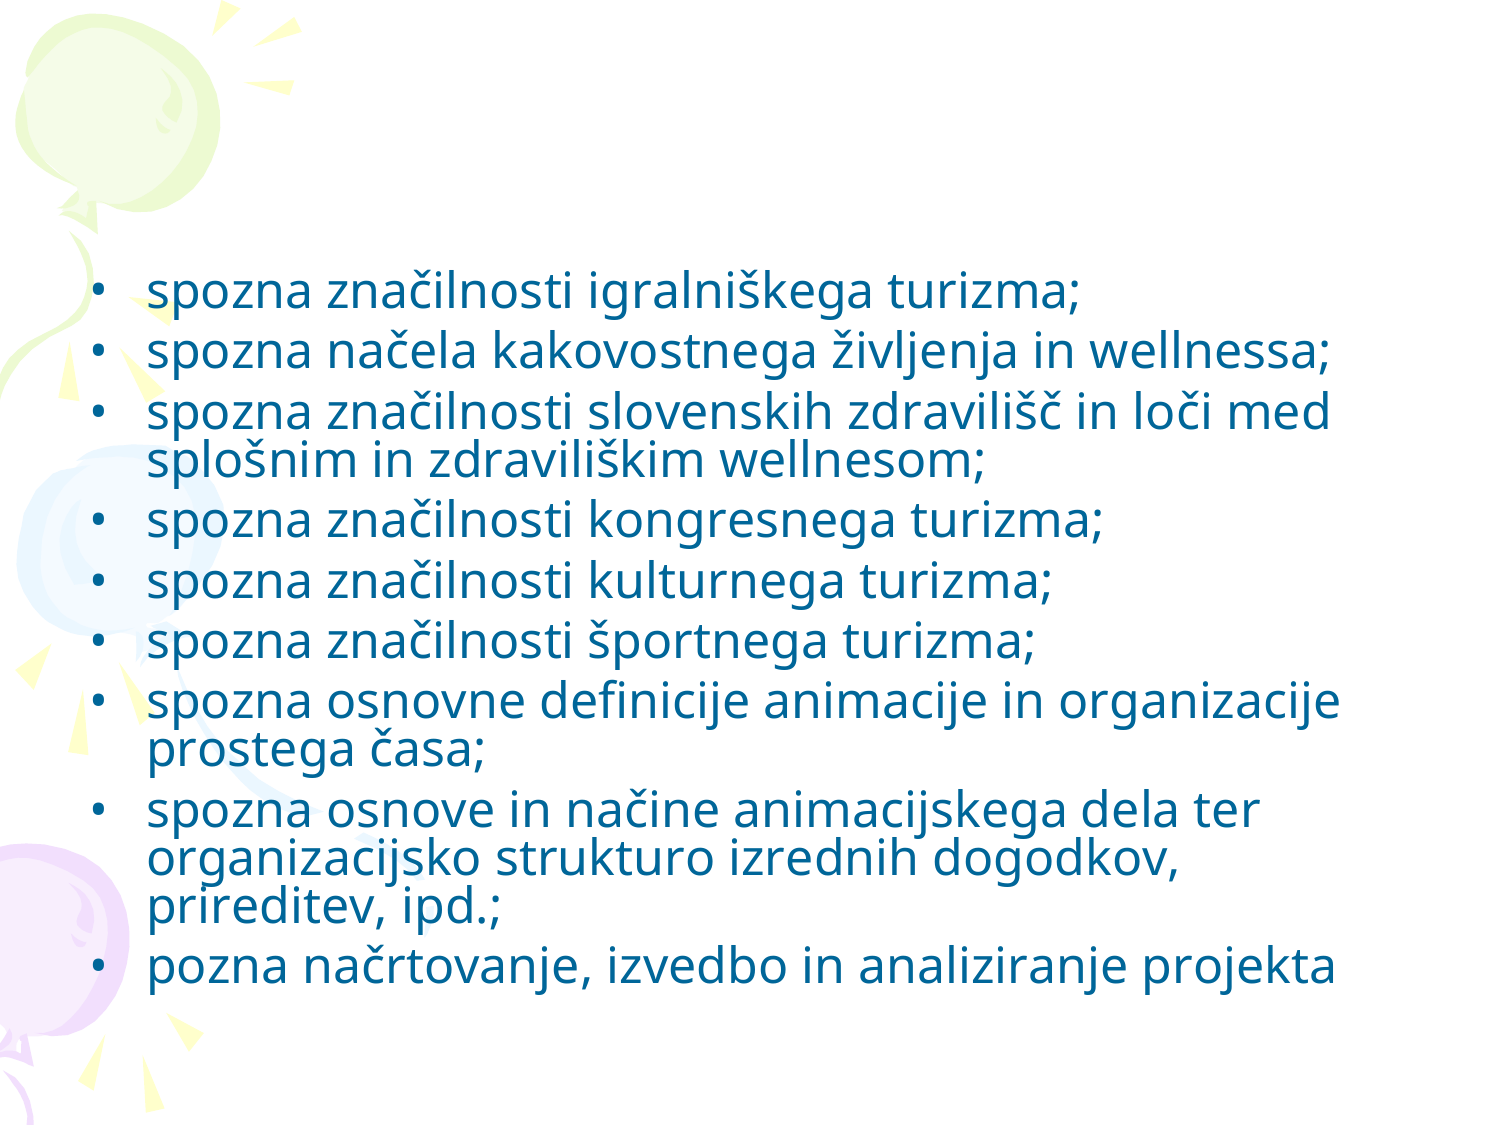

#
spozna značilnosti igralniškega turizma;
•	spozna načela kakovostnega življenja in wellnessa;
•	spozna značilnosti slovenskih zdravilišč in loči med splošnim in zdraviliškim wellnesom;
•	spozna značilnosti kongresnega turizma;
•	spozna značilnosti kulturnega turizma;
•	spozna značilnosti športnega turizma;
•	spozna osnovne definicije animacije in organizacije prostega časa;
•	spozna osnove in načine animacijskega dela ter organizacijsko strukturo izrednih dogodkov, prireditev, ipd.;
•	pozna načrtovanje, izvedbo in analiziranje projekta